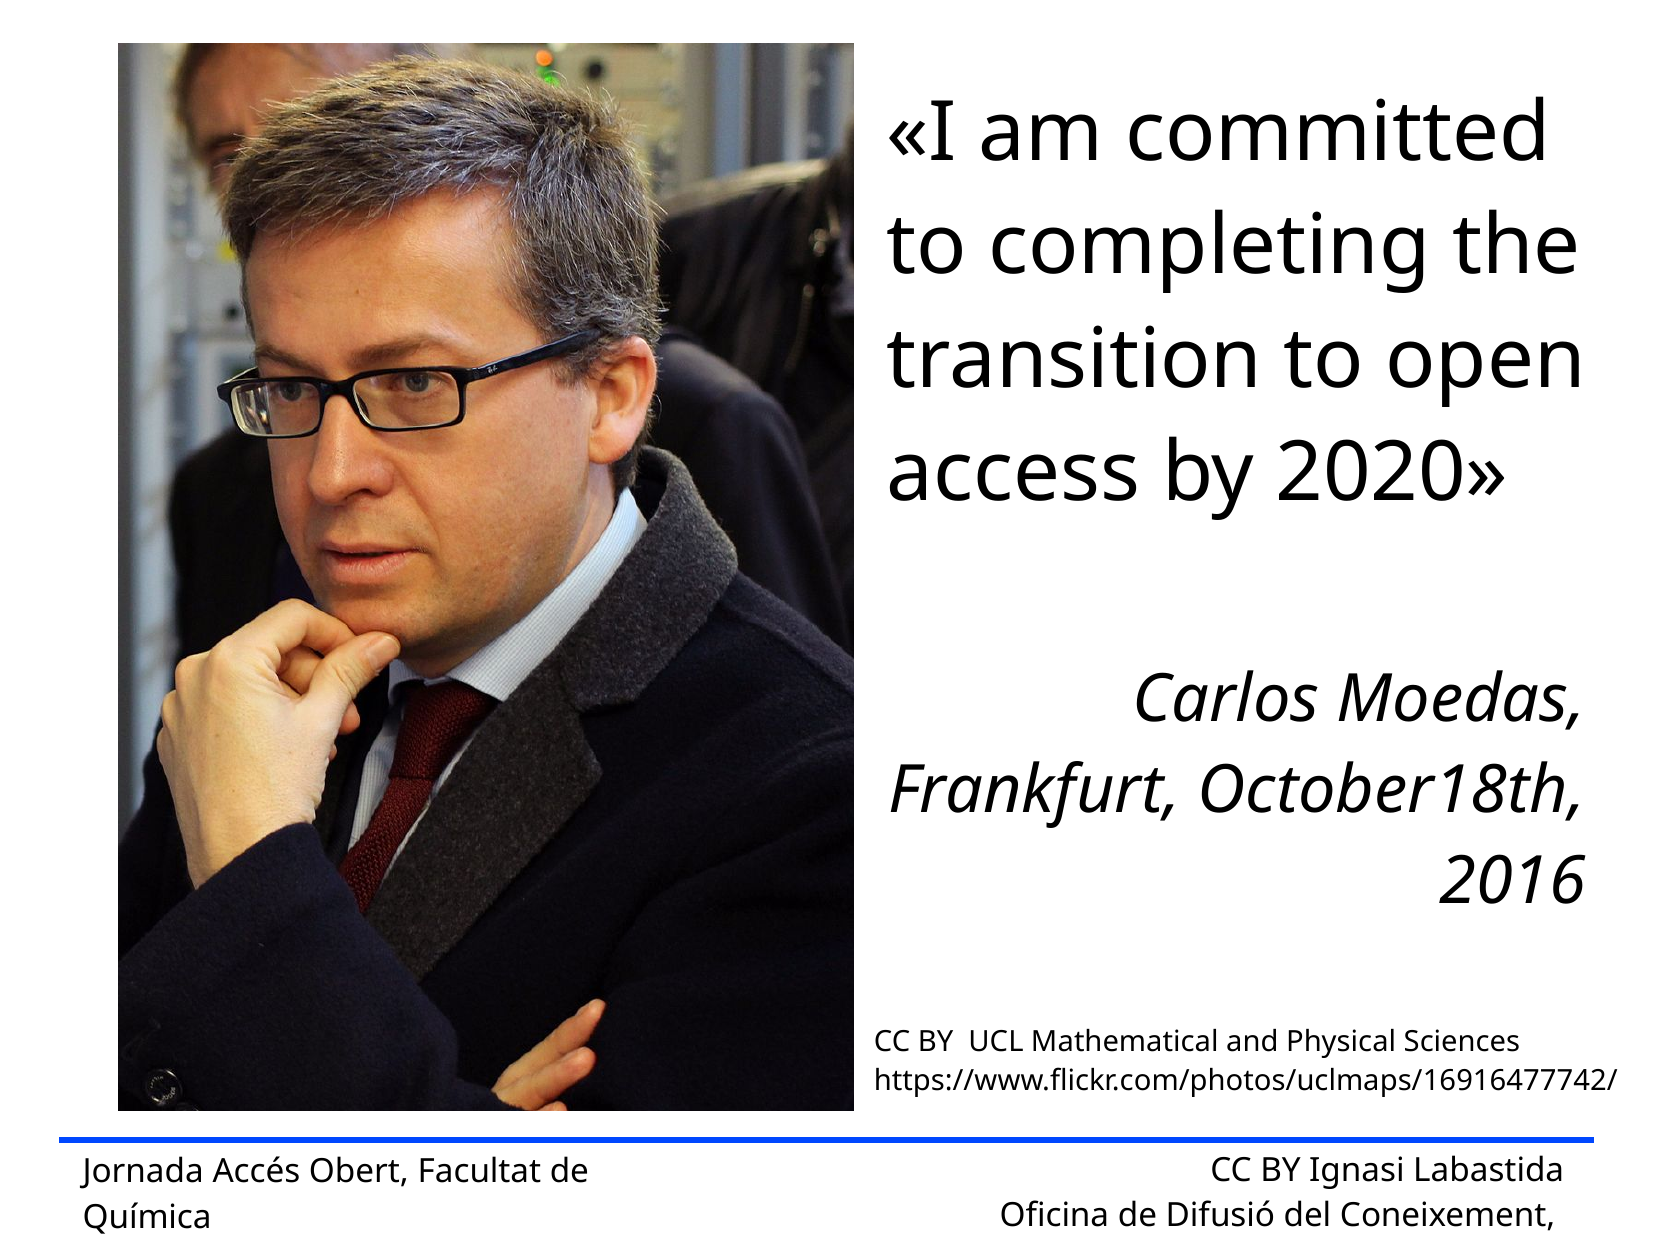

«I am committed to completing the transition to open access by 2020»
Carlos Moedas, Frankfurt, October18th, 2016
# CC BY UCL Mathematical and Physical Sciences https://www.flickr.com/photos/uclmaps/16916477742/